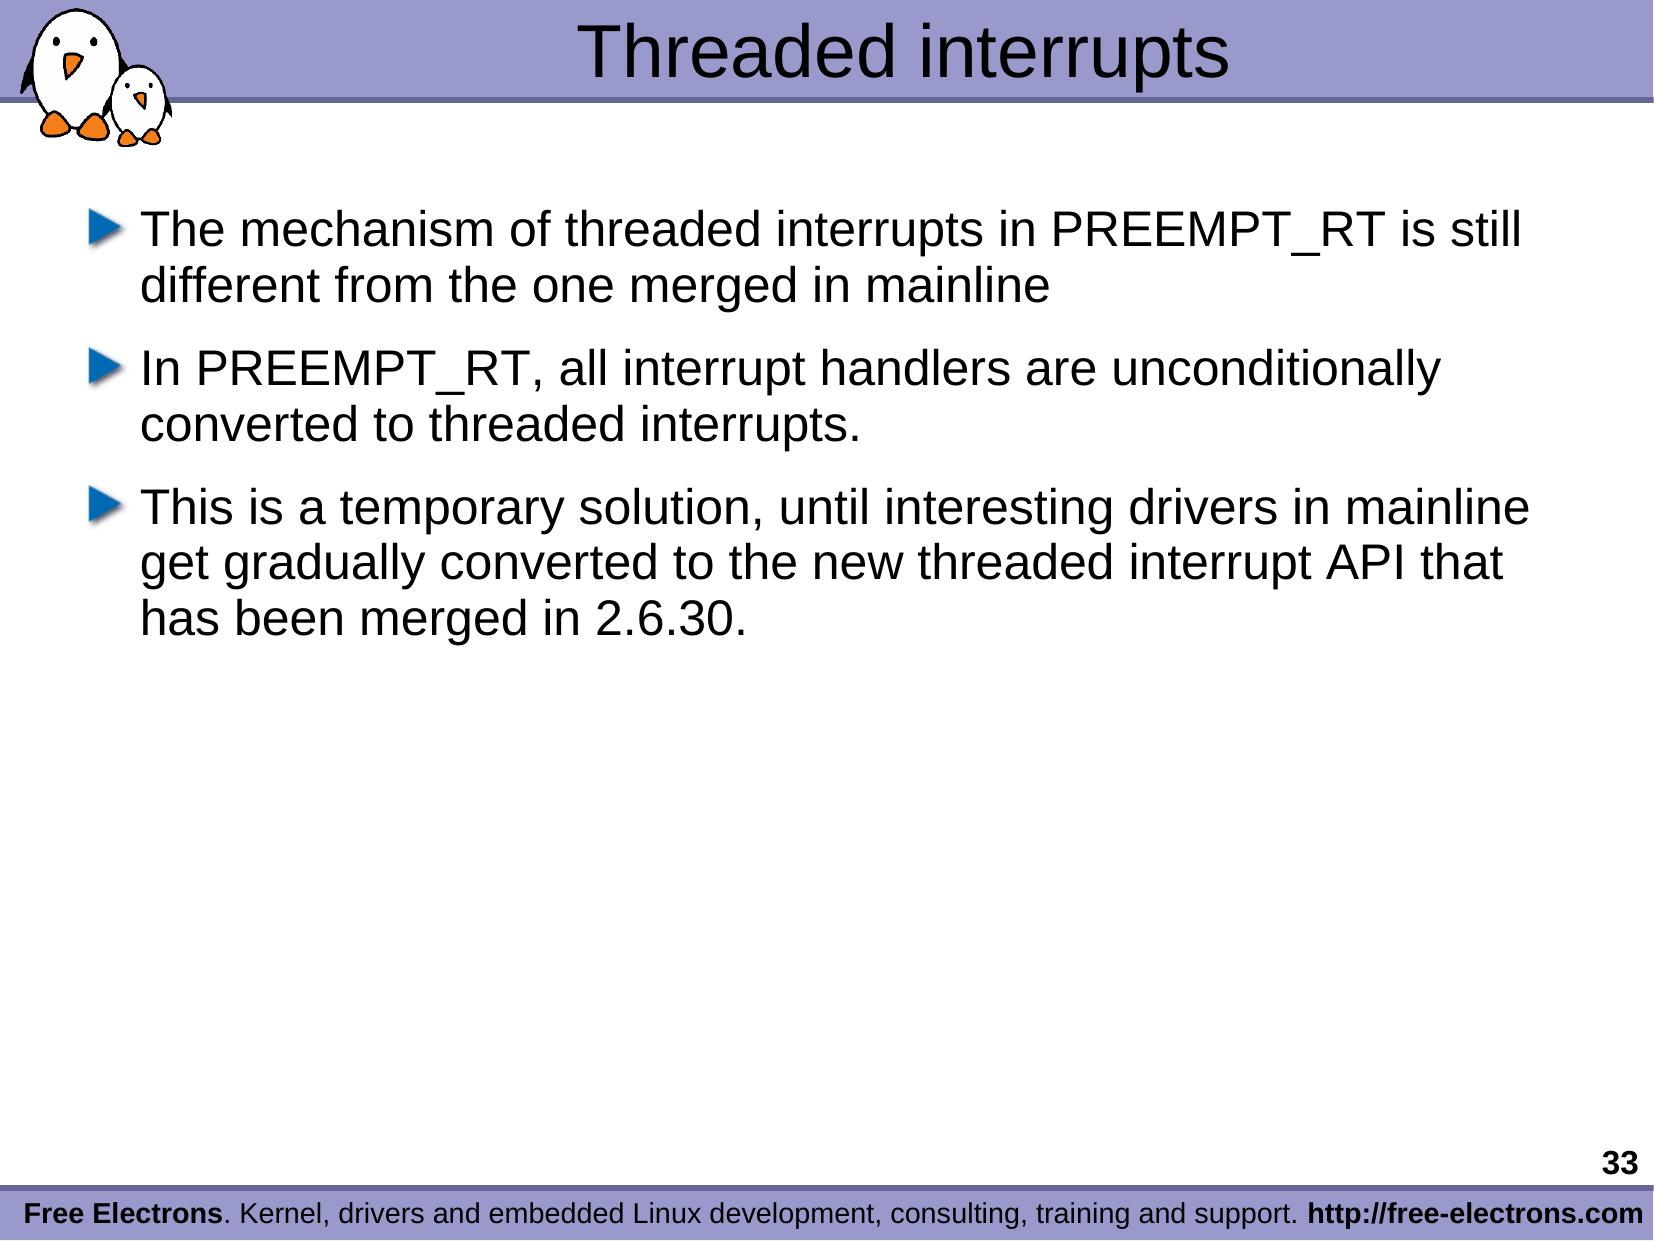

# Threaded interrupts
The mechanism of threaded interrupts in PREEMPT_RT is still different from the one merged in mainline
In PREEMPT_RT, all interrupt handlers are unconditionally converted to threaded interrupts.
This is a temporary solution, until interesting drivers in mainline get gradually converted to the new threaded interrupt API that has been merged in 2.6.30.